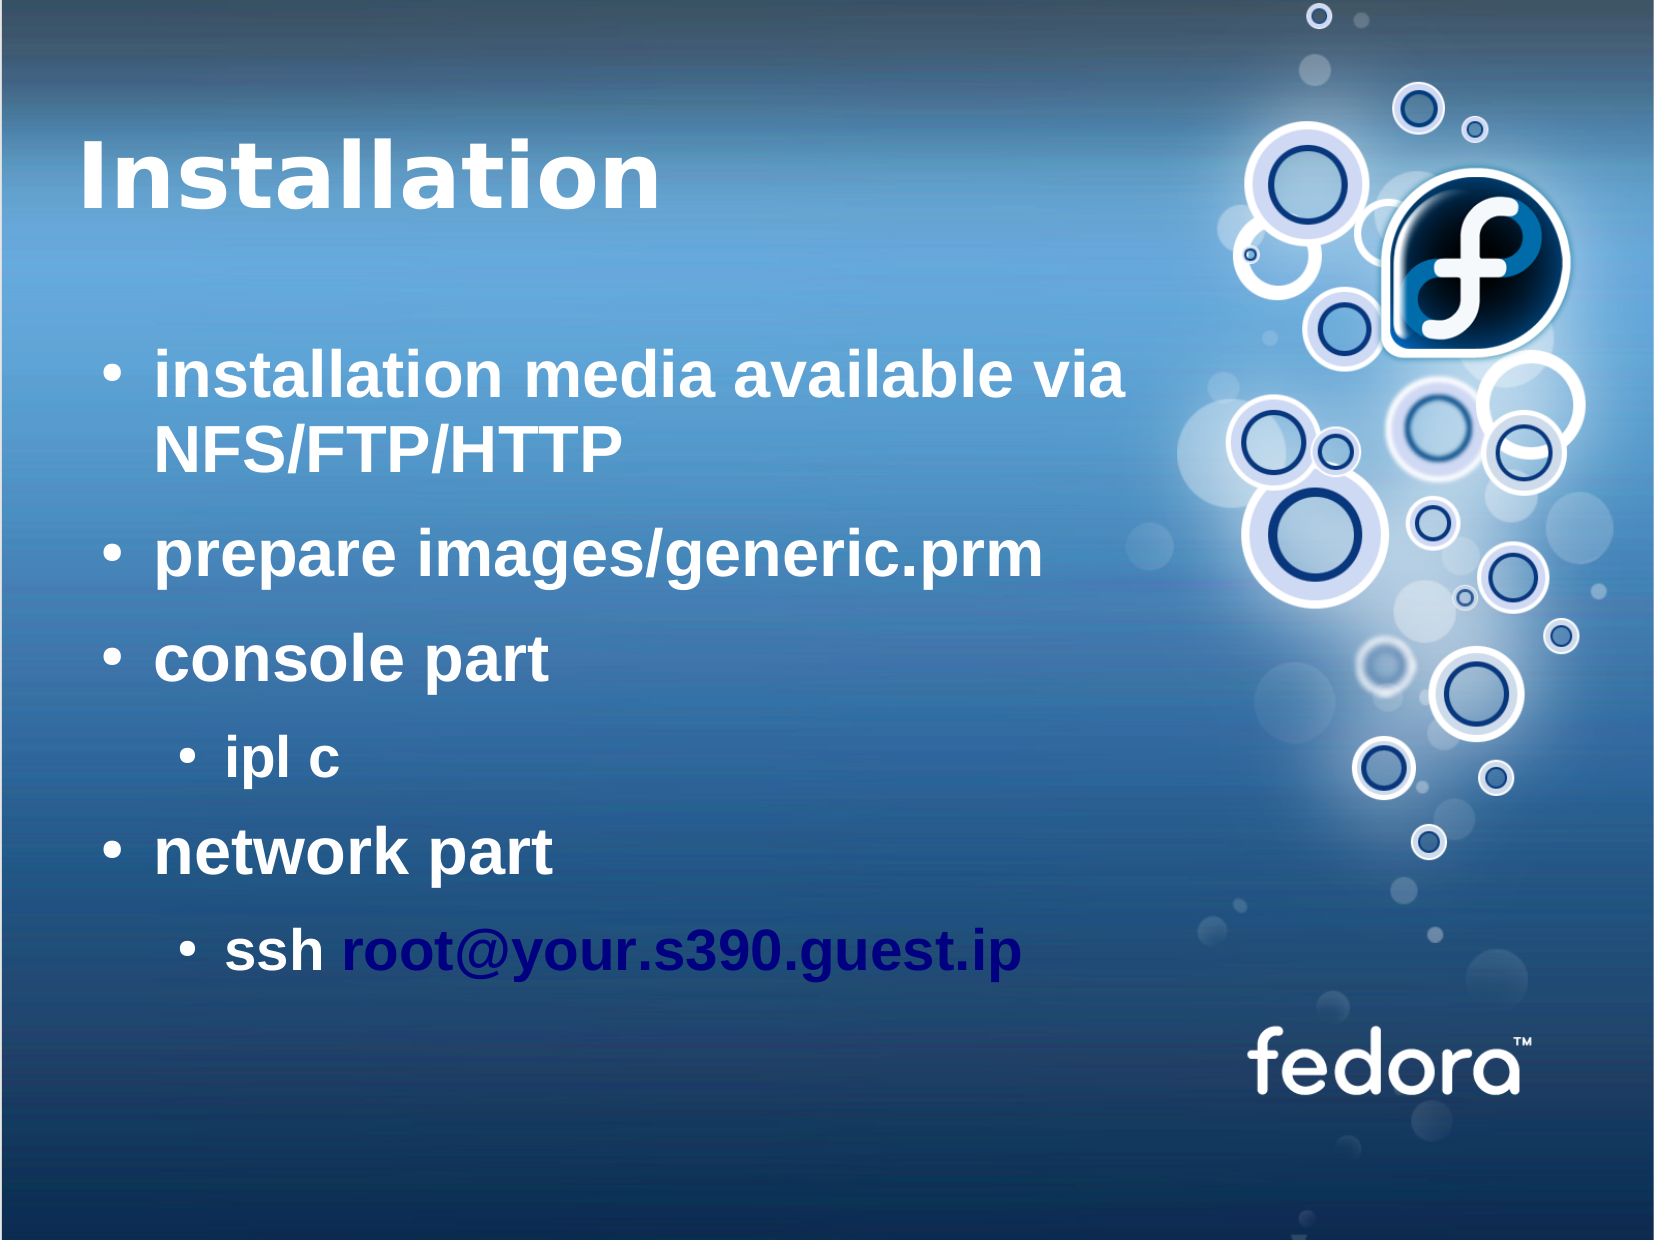

# Installation
installation media available via NFS/FTP/HTTP
prepare images/generic.prm
console part
ipl c
network part
ssh root@your.s390.guest.ip